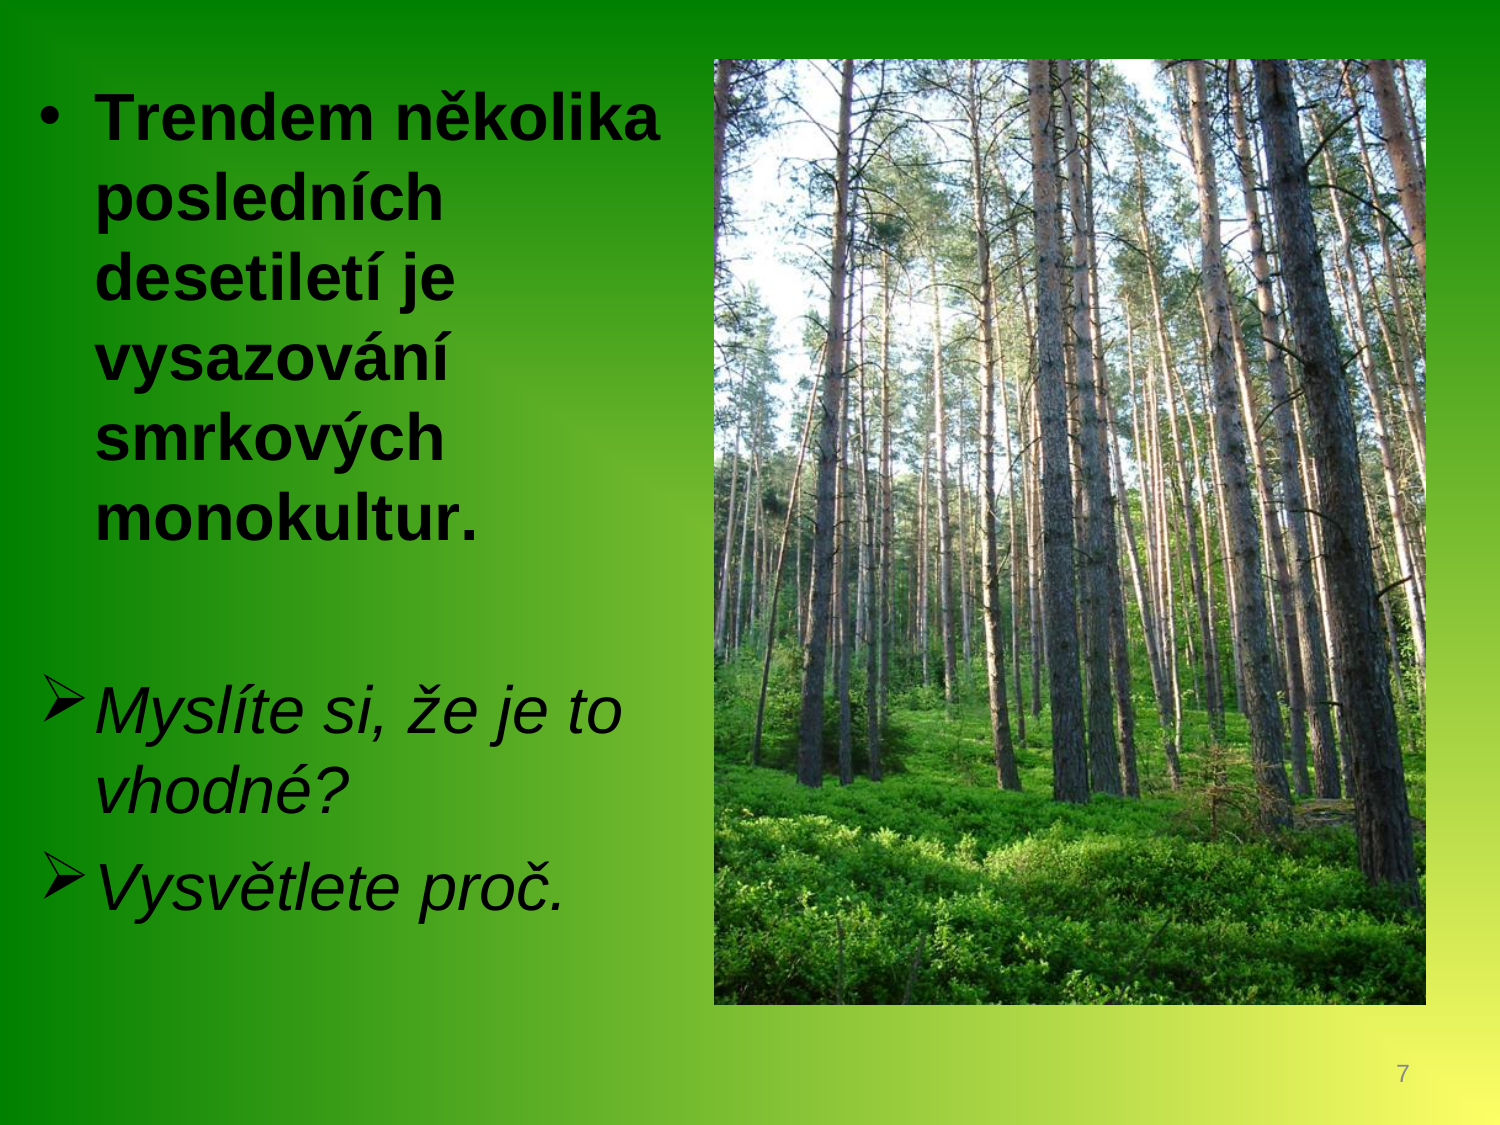

Trendem několika posledních desetiletí je vysazování smrkových monokultur.
Myslíte si, že je to vhodné?
Vysvětlete proč.